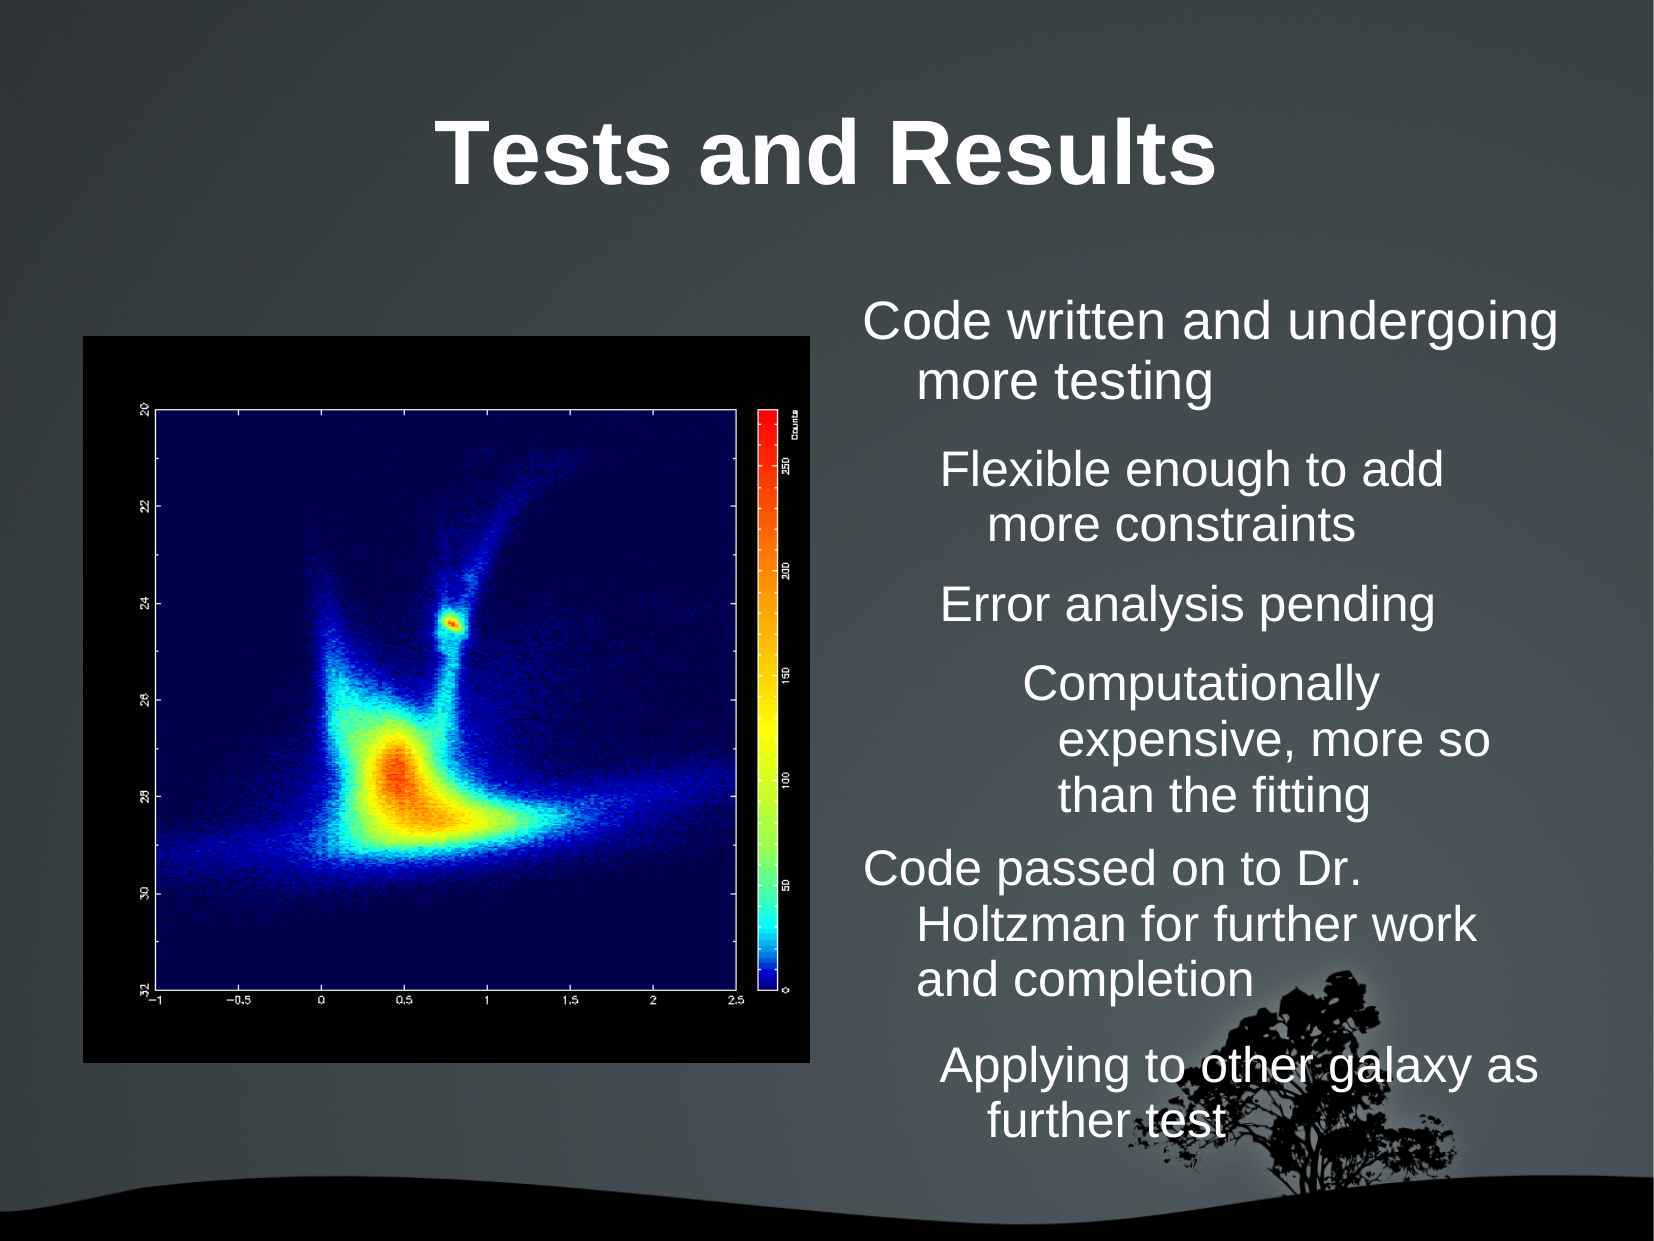

# Tests and Results
Code written and undergoing more testing
Flexible enough to add more constraints
Error analysis pending
Computationally expensive, more so than the fitting
Code passed on to Dr. Holtzman for further work and completion
Applying to other galaxy as further test